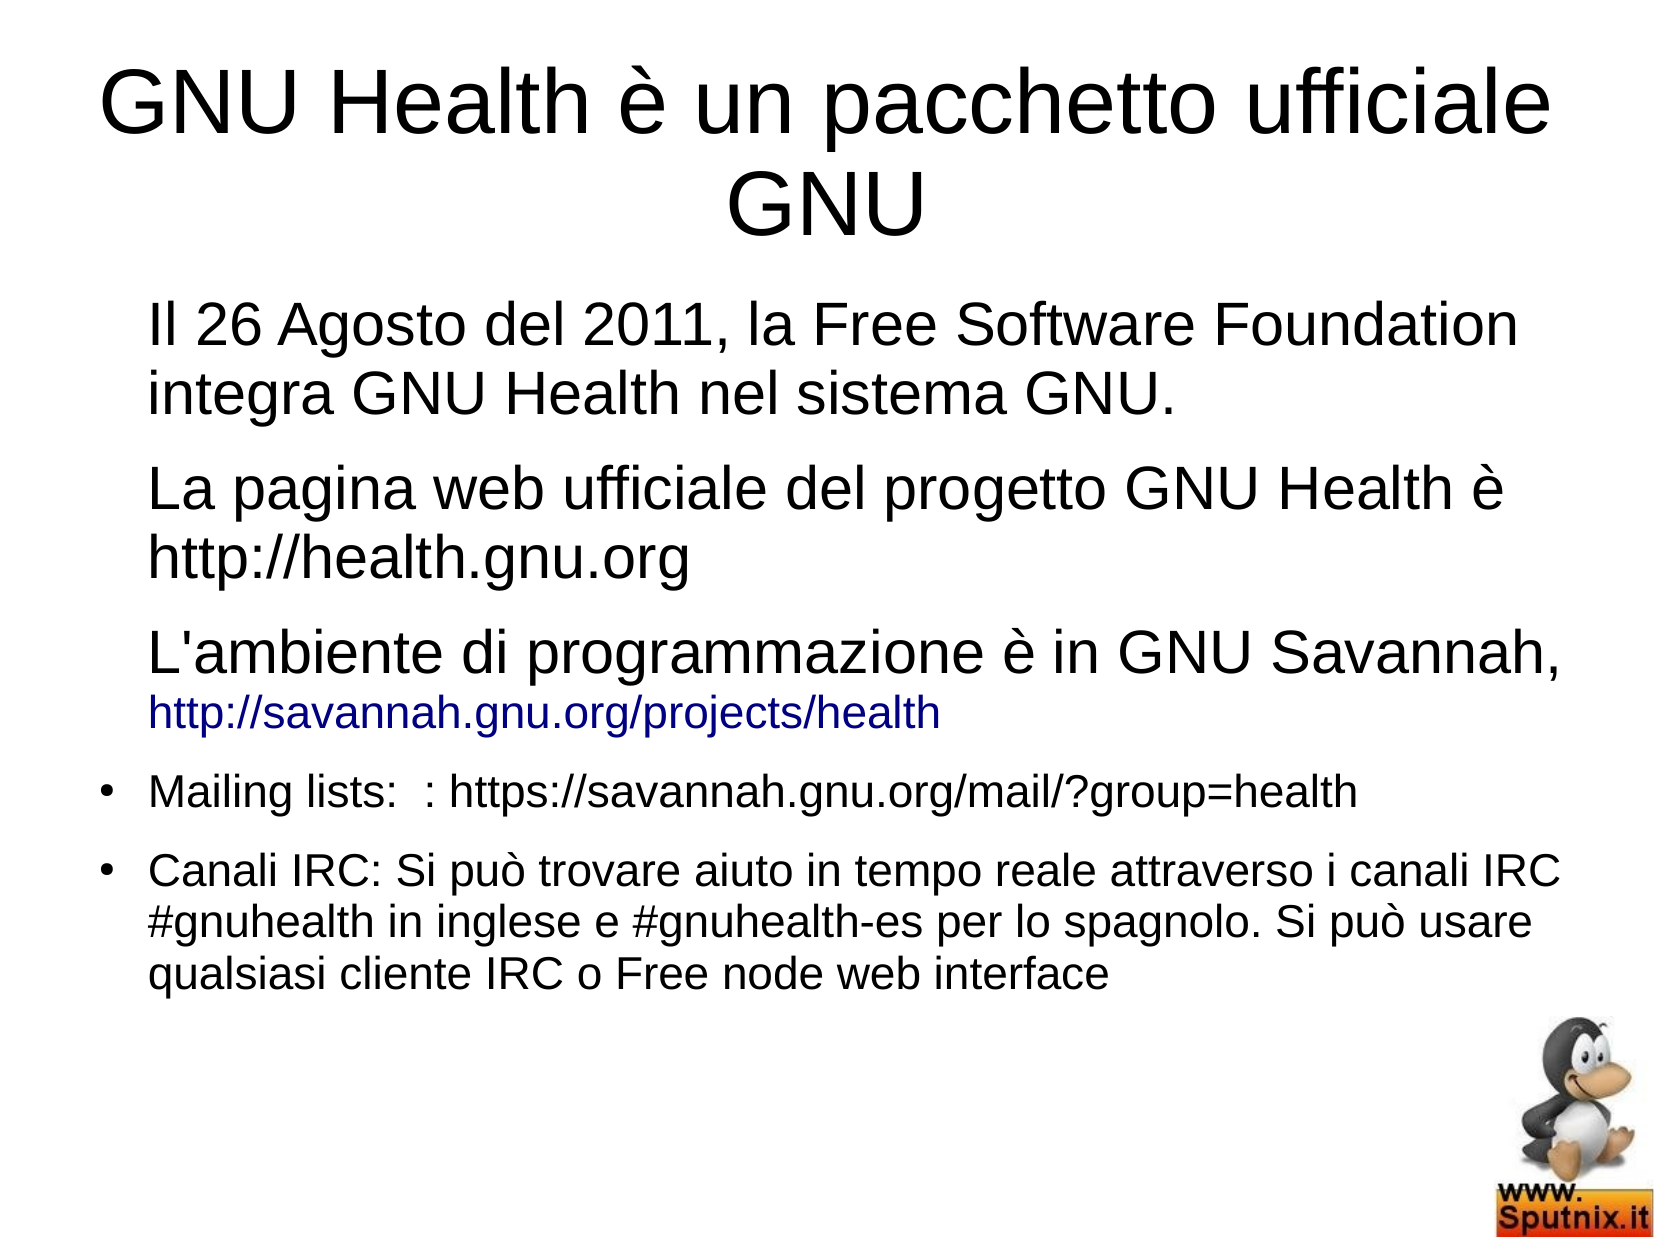

# GNU Health è un pacchetto ufficiale GNU
Il 26 Agosto del 2011, la Free Software Foundation integra GNU Health nel sistema GNU.
La pagina web ufficiale del progetto GNU Health è http://health.gnu.org
L'ambiente di programmazione è in GNU Savannah, http://savannah.gnu.org/projects/health
Mailing lists: : https://savannah.gnu.org/mail/?group=health
Canali IRC: Si può trovare aiuto in tempo reale attraverso i canali IRC #gnuhealth in inglese e #gnuhealth-es per lo spagnolo. Si può usare qualsiasi cliente IRC o Free node web interface